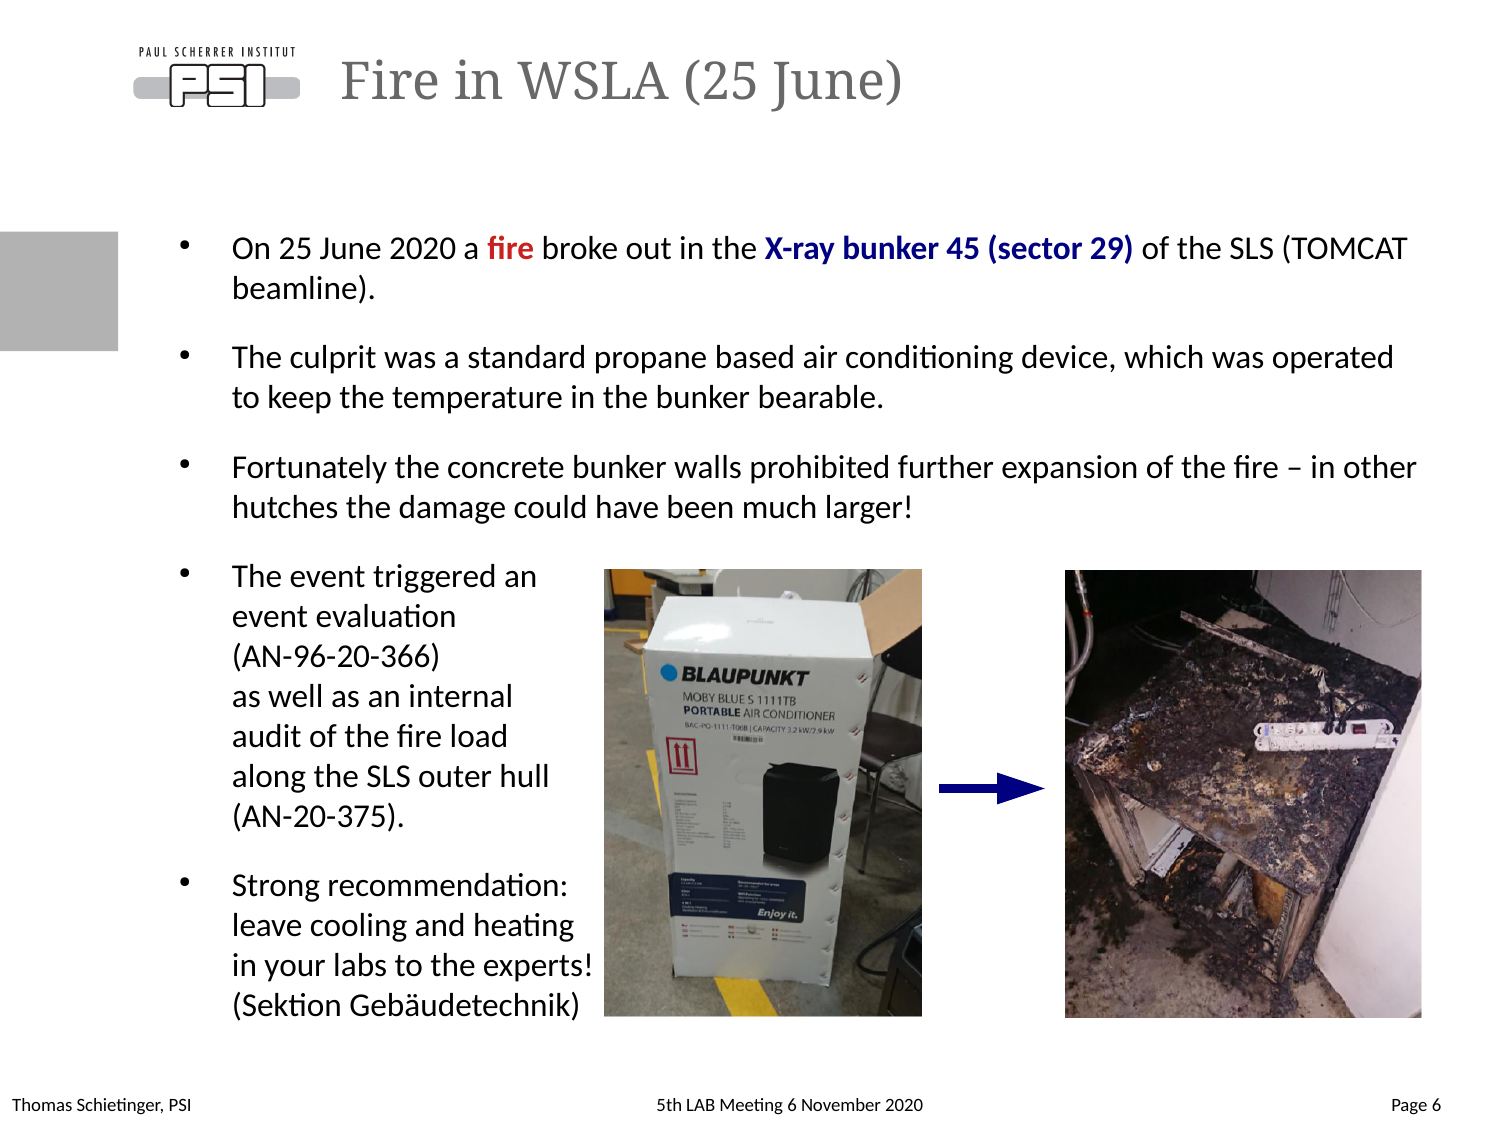

# Fire in WSLA (25 June)
On 25 June 2020 a fire broke out in the X-ray bunker 45 (sector 29) of the SLS (TOMCAT beamline).
The culprit was a standard propane based air conditioning device, which was operated to keep the temperature in the bunker bearable.
Fortunately the concrete bunker walls prohibited further expansion of the fire – in other hutches the damage could have been much larger!
The event triggered an
event evaluation
(AN-96-20-366)
as well as an internal
audit of the fire load
along the SLS outer hull
(AN-20-375).
Strong recommendation:
leave cooling and heating
in your labs to the experts!
(Sektion Gebäudetechnik)